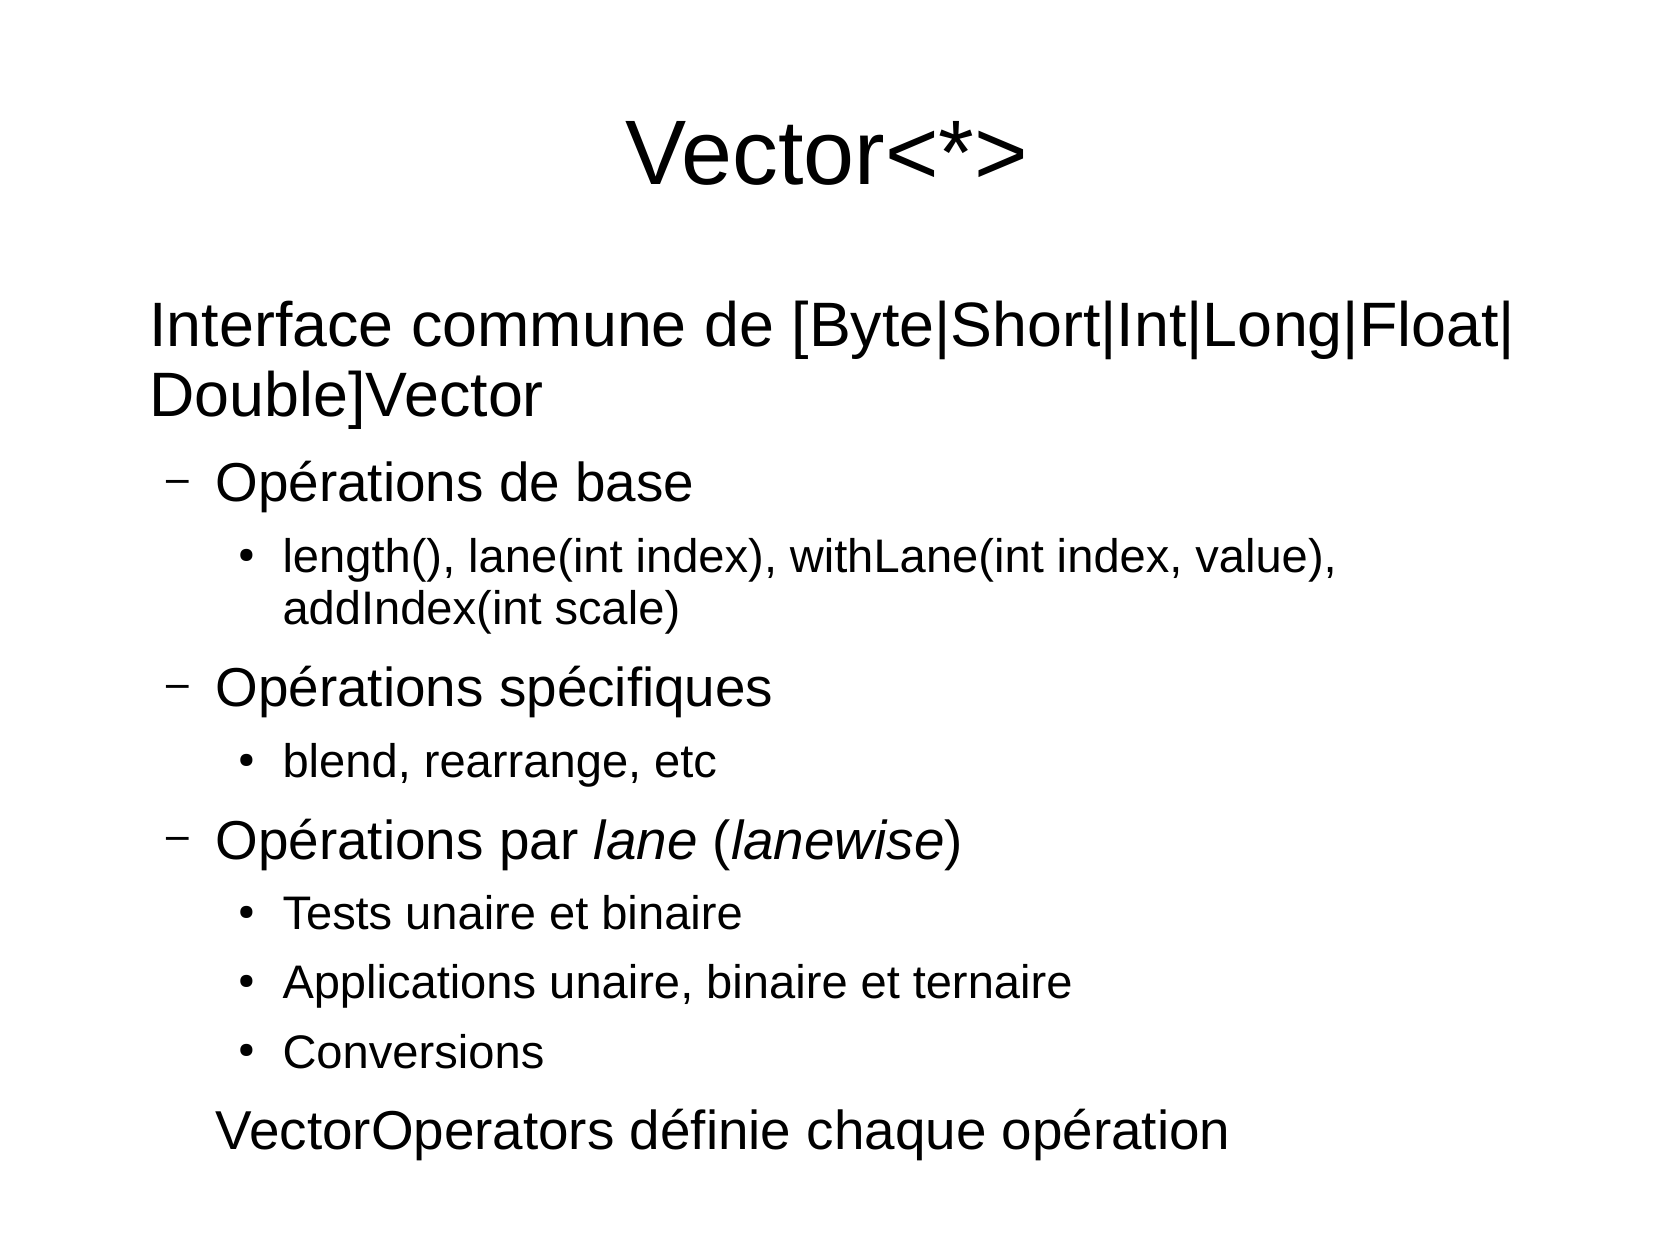

# Vector<*>
Interface commune de [Byte|Short|Int|Long|Float|Double]Vector
Opérations de base
length(), lane(int index), withLane(int index, value),
addIndex(int scale)
Opérations spécifiques
blend, rearrange, etc
Opérations par lane (lanewise)
Tests unaire et binaire
Applications unaire, binaire et ternaire
Conversions
VectorOperators définie chaque opération